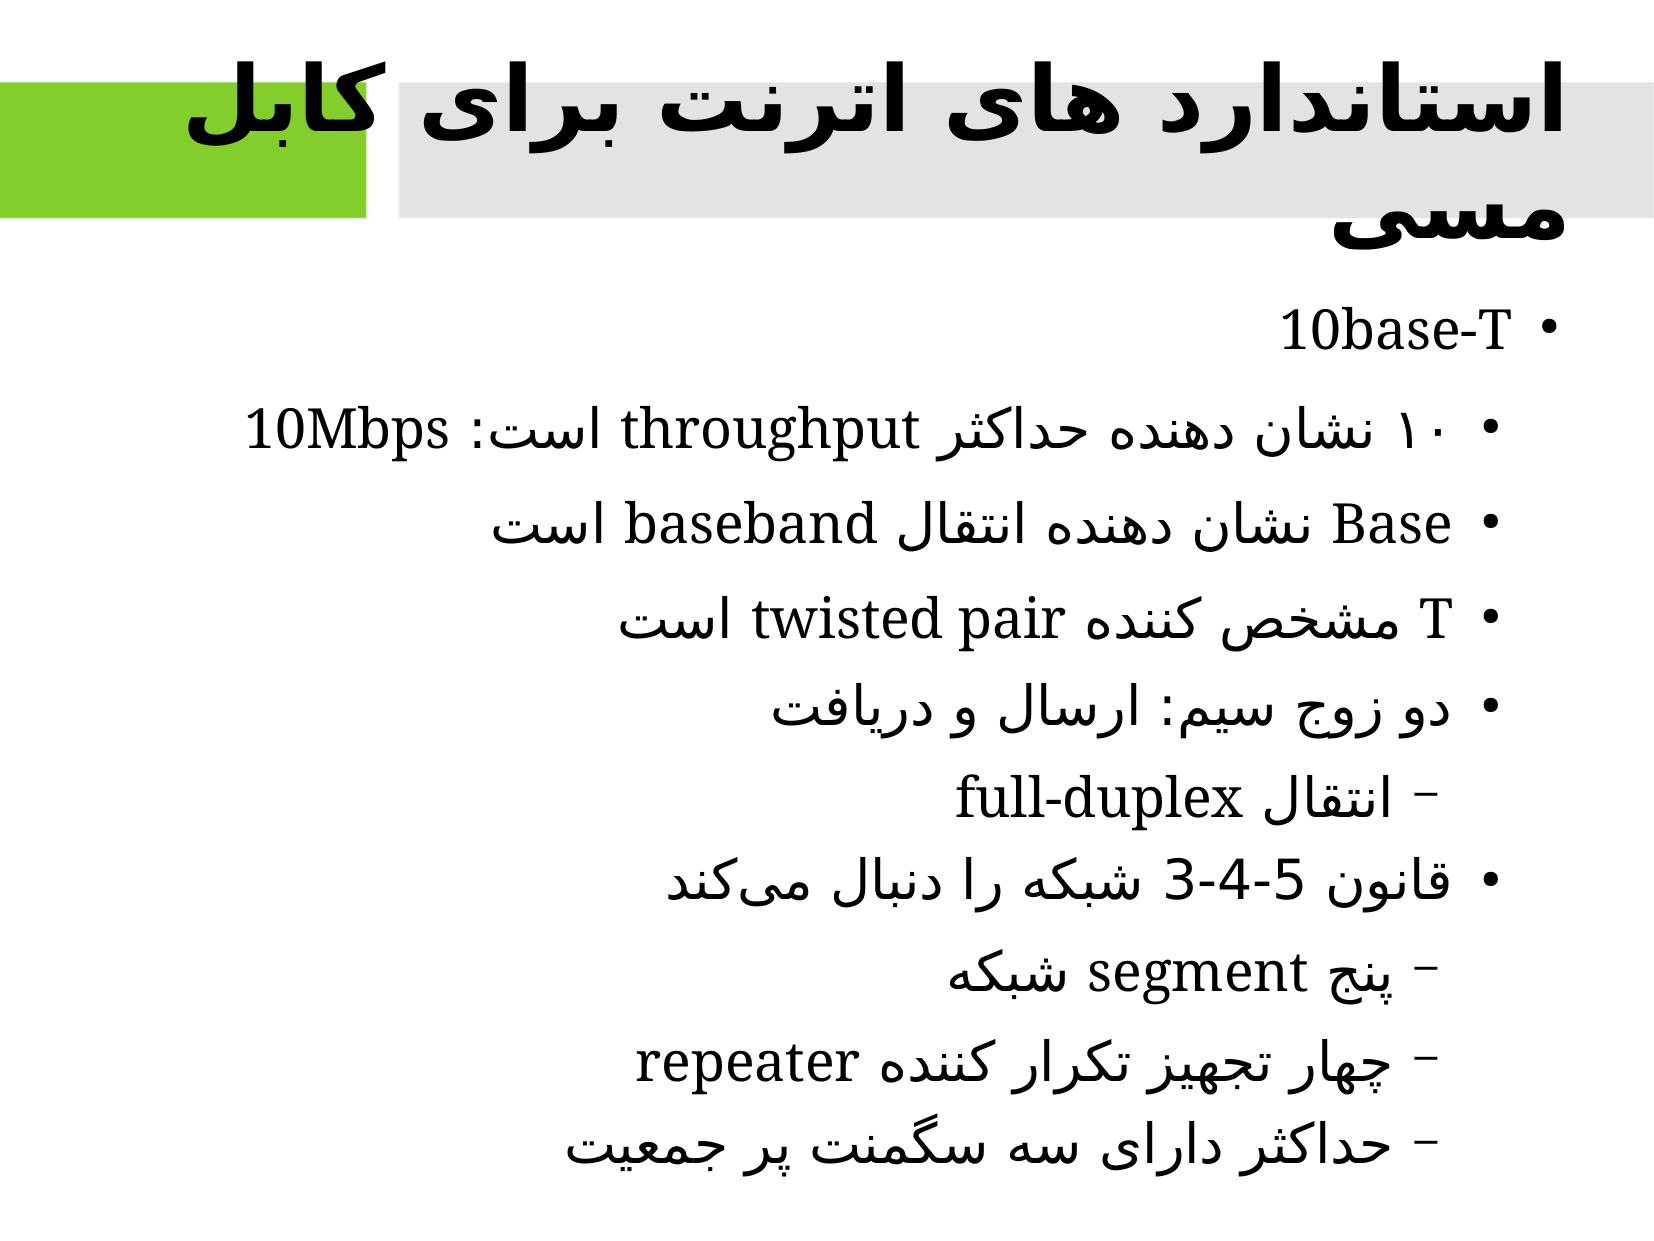

# استاندارد های اترنت برای کابل مسی
10base-T
۱۰ نشان دهنده حداکثر throughput است: 10Mbps
Base نشان دهنده انتقال baseband است
T مشخص کننده twisted pair است
دو زوج سیم: ارسال و دریافت
انتقال full-duplex
قانون 5-4-3 شبکه را دنبال می‌کند
پنج segment شبکه
چهار تجهیز تکرار کننده repeater
حداکثر دارای سه سگمنت پر جمعیت